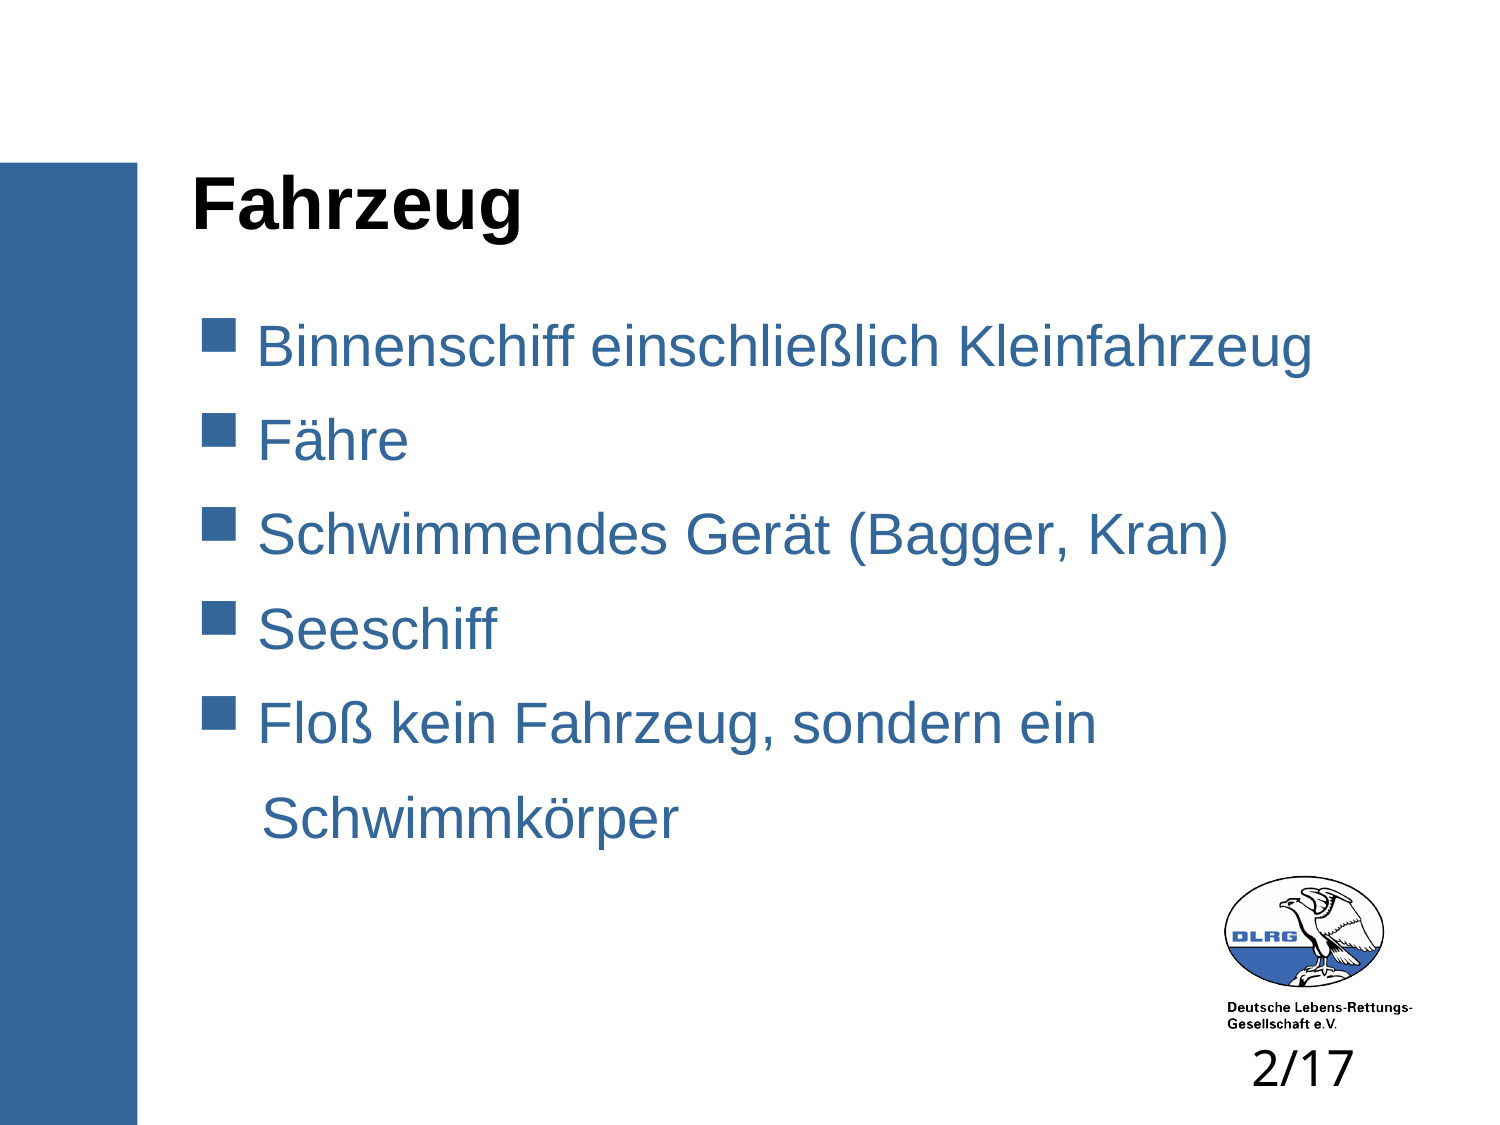

Fahrzeug
 Binnenschiff einschließlich Kleinfahrzeug
 Fähre
 Schwimmendes Gerät (Bagger, Kran)‏
 Seeschiff
 Floß kein Fahrzeug, sondern ein Schwimmkörper